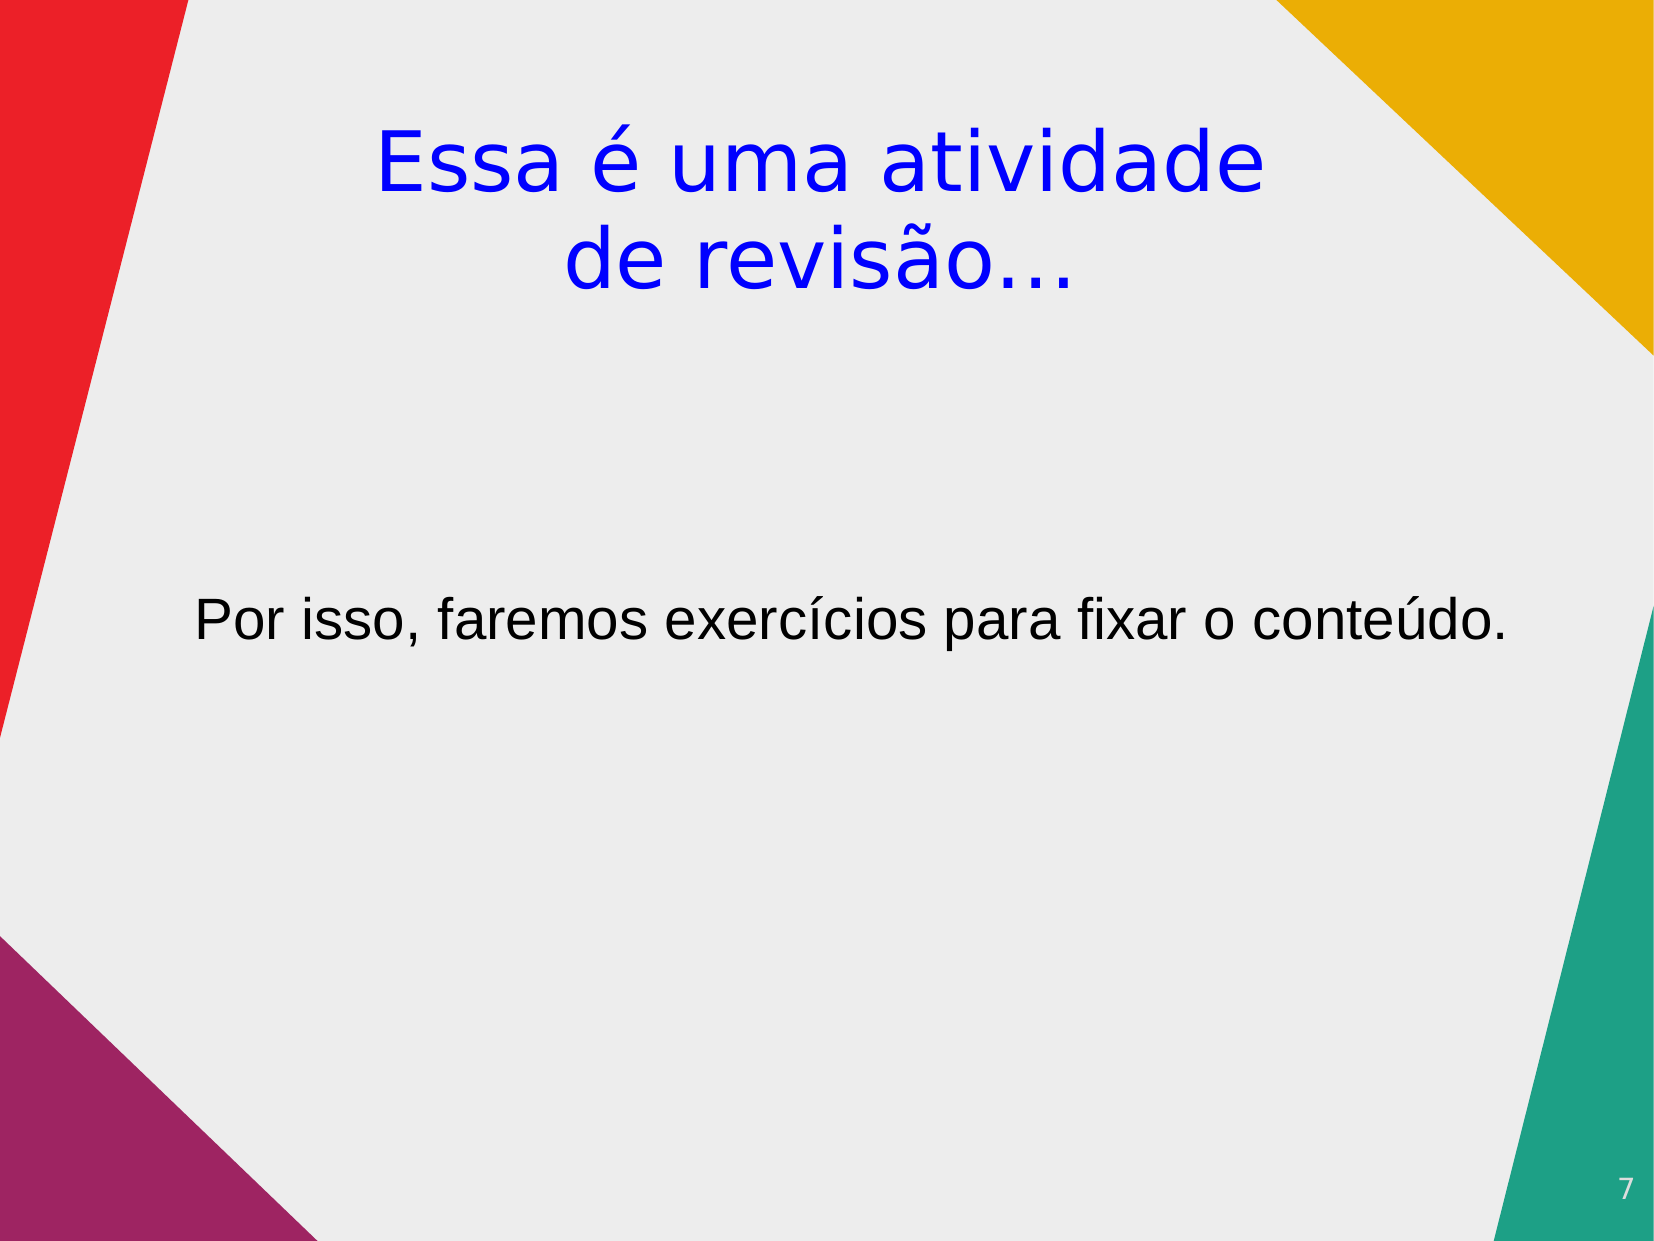

# Essa é uma atividade de revisão…
Por isso, faremos exercícios para fixar o conteúdo.
7